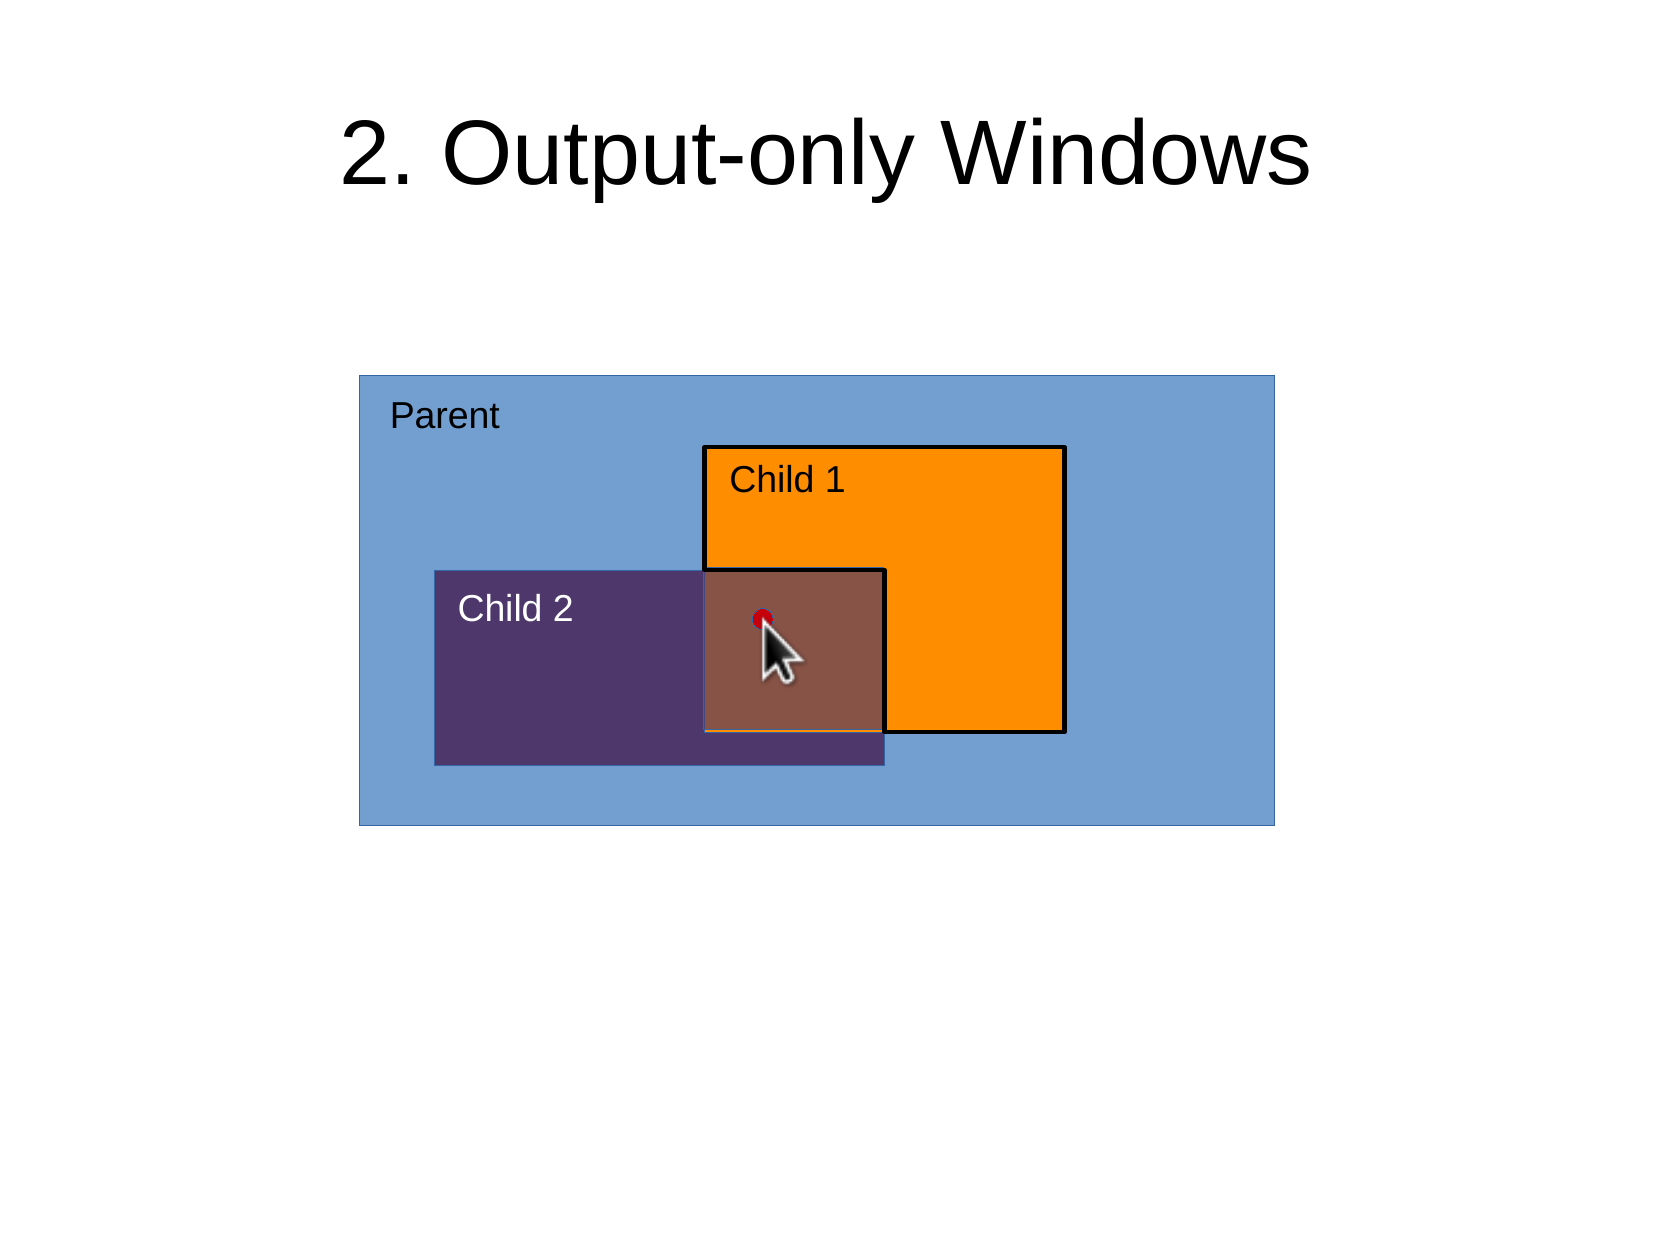

# 2. Output-only Windows
Child1
Parent
Child 1
Child 2